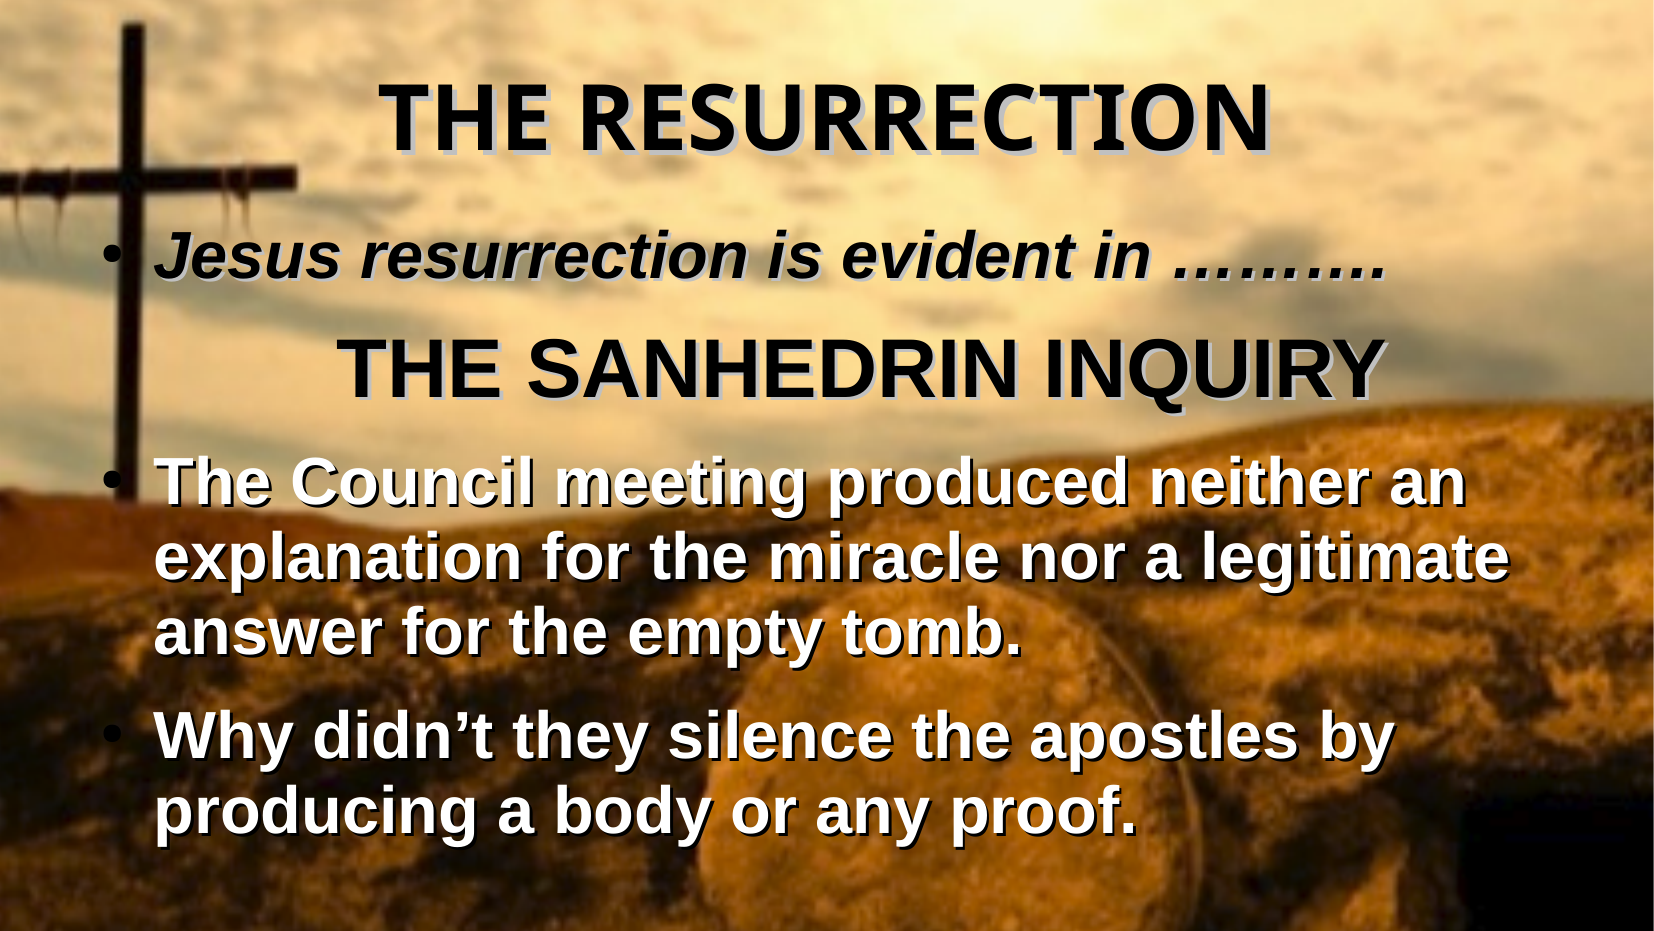

# THE RESURRECTION
Jesus resurrection is evident in ……….
THE SANHEDRIN INQUIRY
The Council meeting produced neither an explanation for the miracle nor a legitimate answer for the empty tomb.
Why didn’t they silence the apostles by producing a body or any proof.